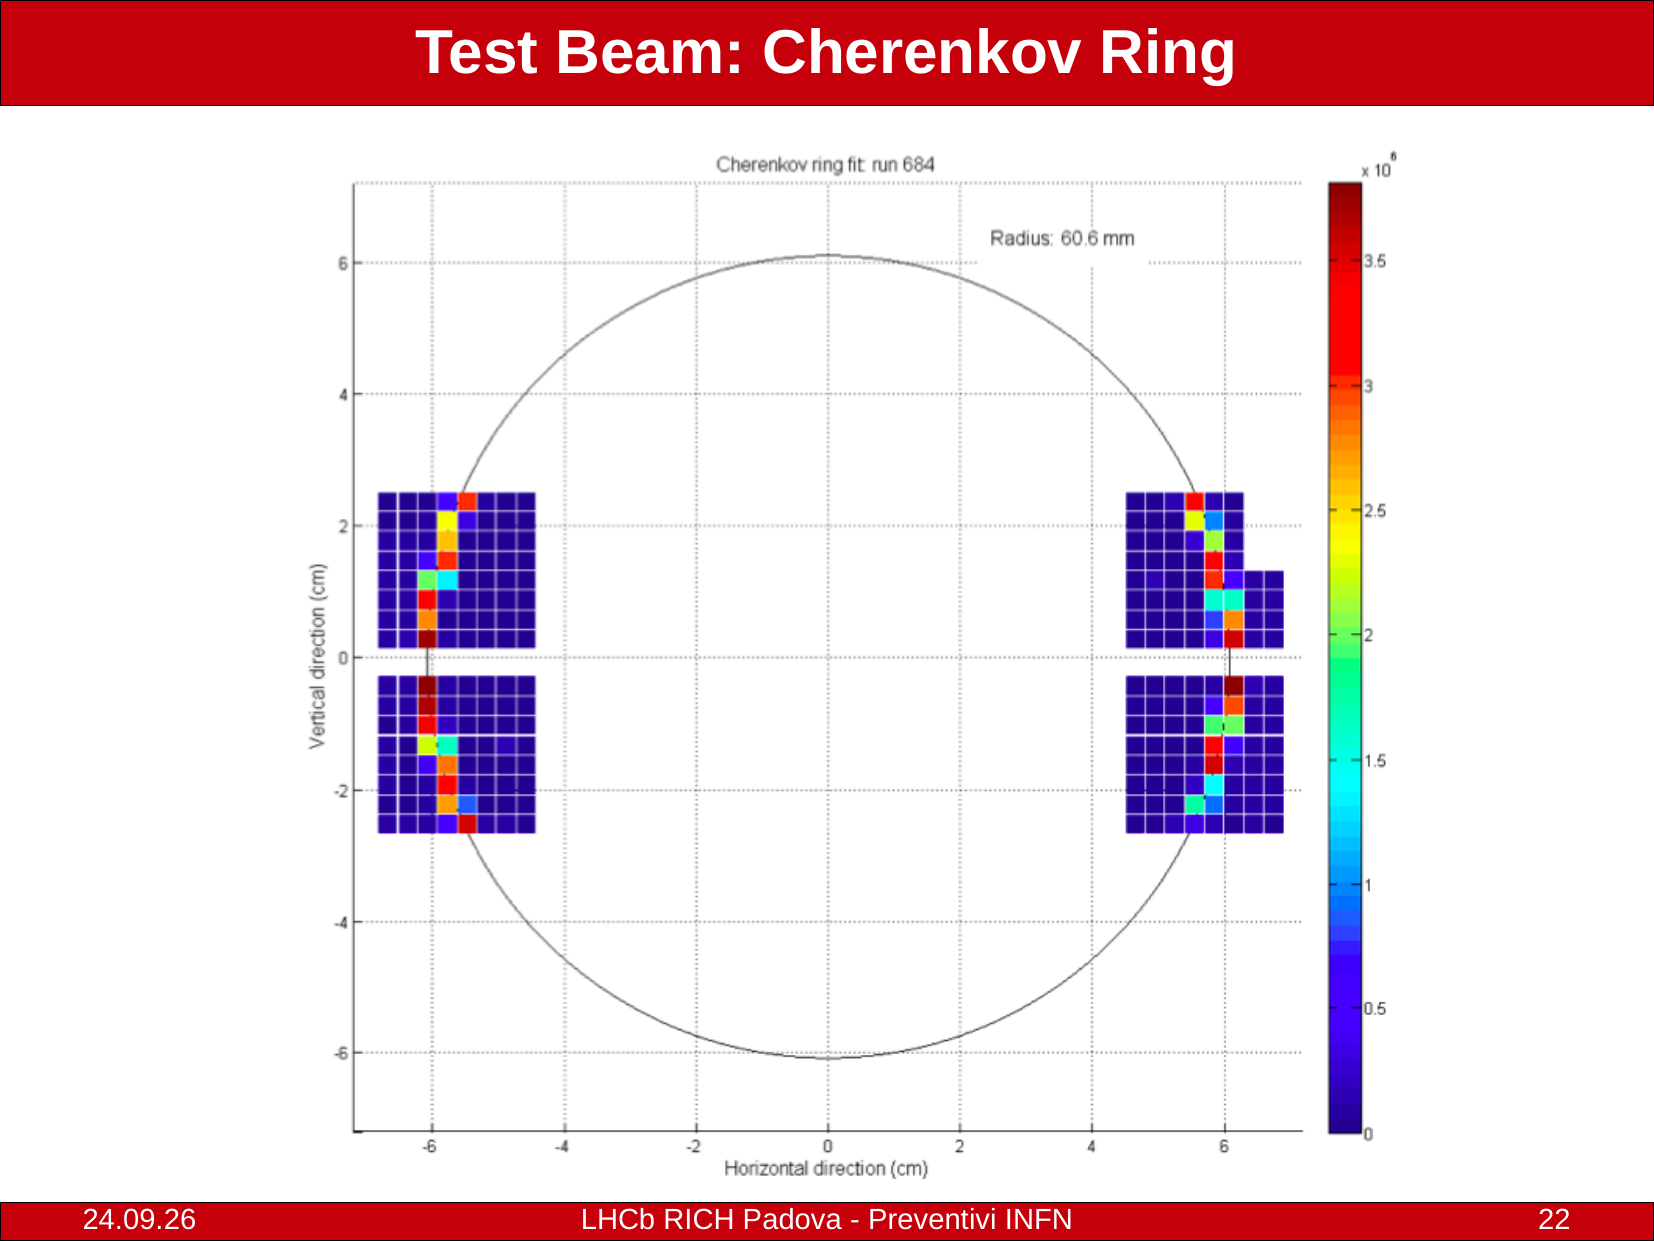

# Test Beam: Cherenkov Ring
LHCb RICH Padova - Preventivi INFN
22